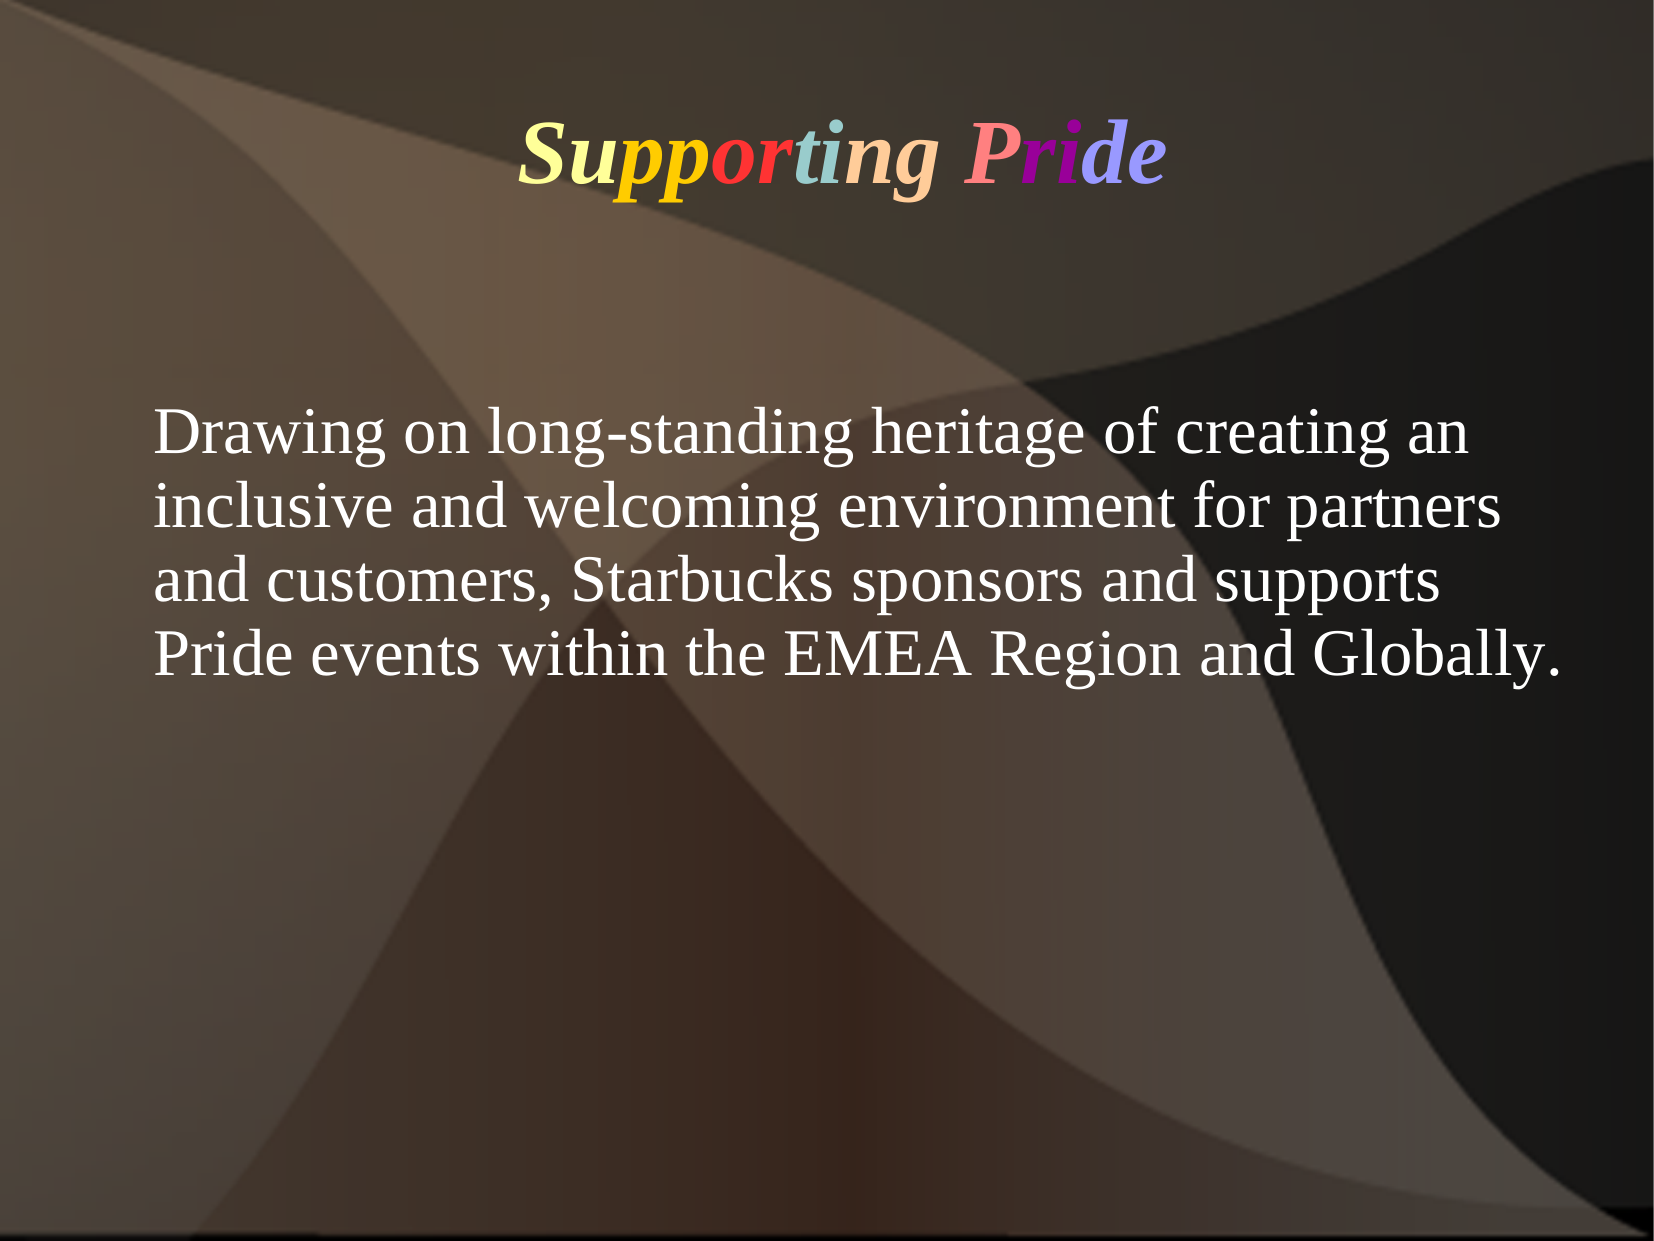

# Supporting Pride
Drawing on long-standing heritage of creating an inclusive and welcoming environment for partners and customers, Starbucks sponsors and supports Pride events within the EMEA Region and Globally.